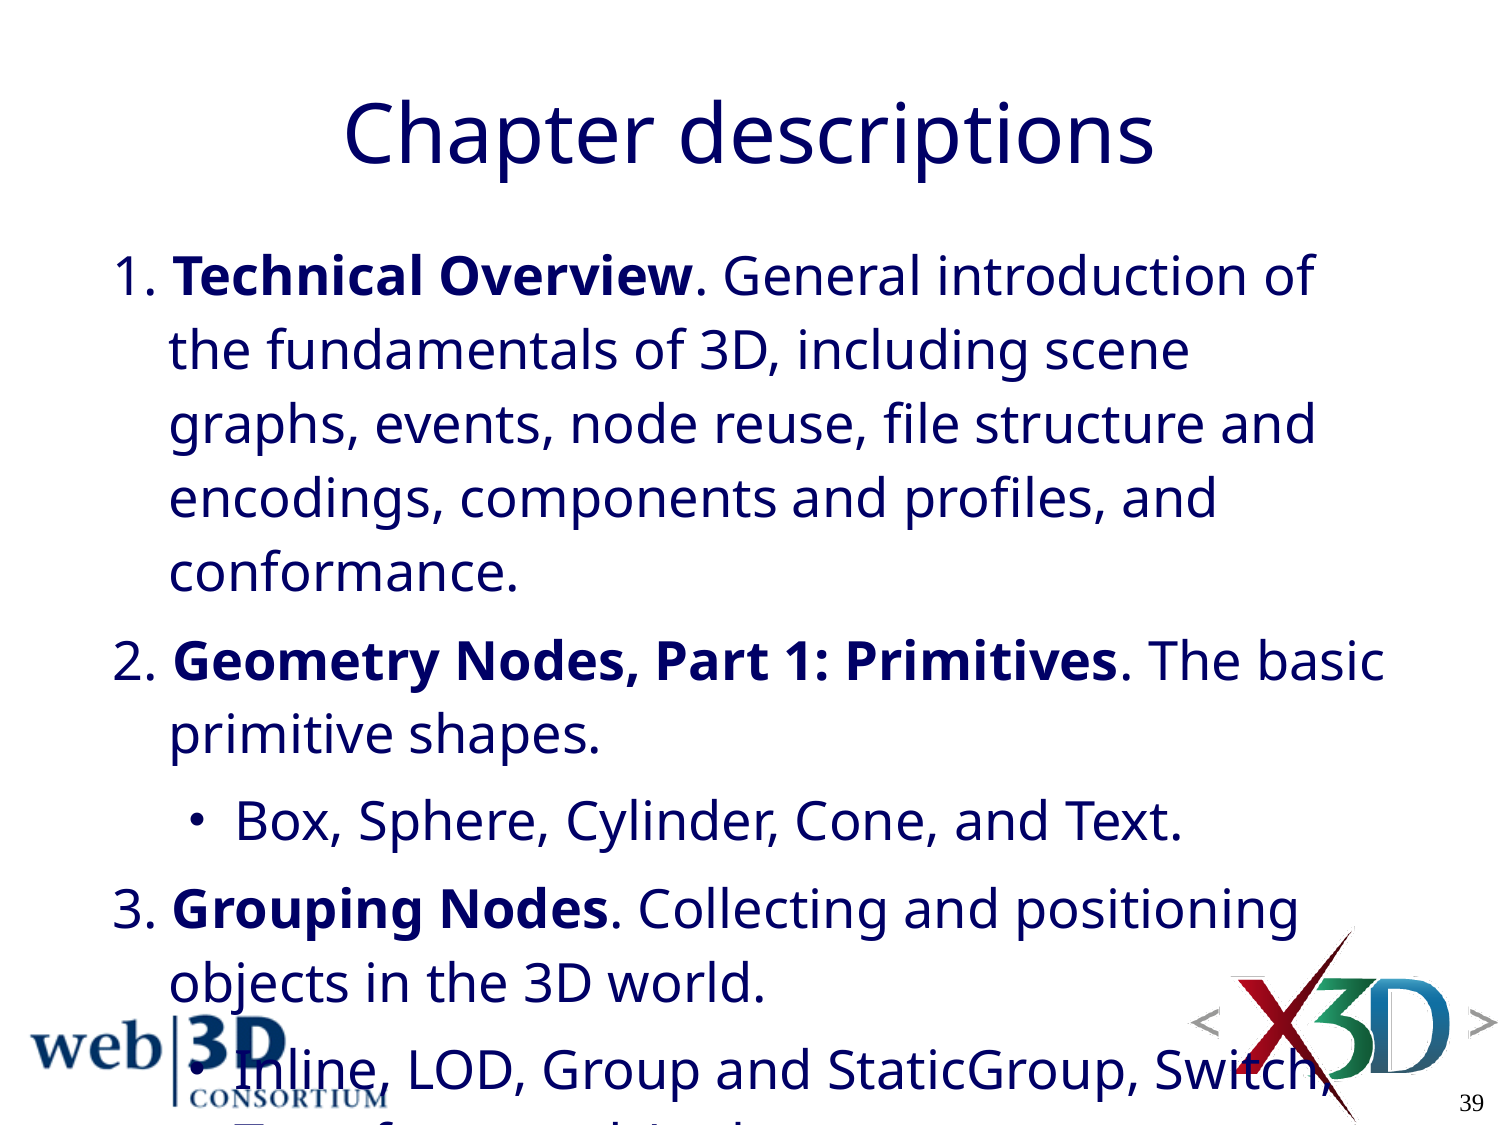

# Chapter descriptions
1. Technical Overview. General introduction of the fundamentals of 3D, including scene graphs, events, node reuse, file structure and encodings, components and profiles, and conformance.
2. Geometry Nodes, Part 1: Primitives. The basic primitive shapes.
Box, Sphere, Cylinder, Cone, and Text.
3. Grouping Nodes. Collecting and positioning objects in the 3D world.
Inline, LOD, Group and StaticGroup, Switch, Transform, and Anchor.